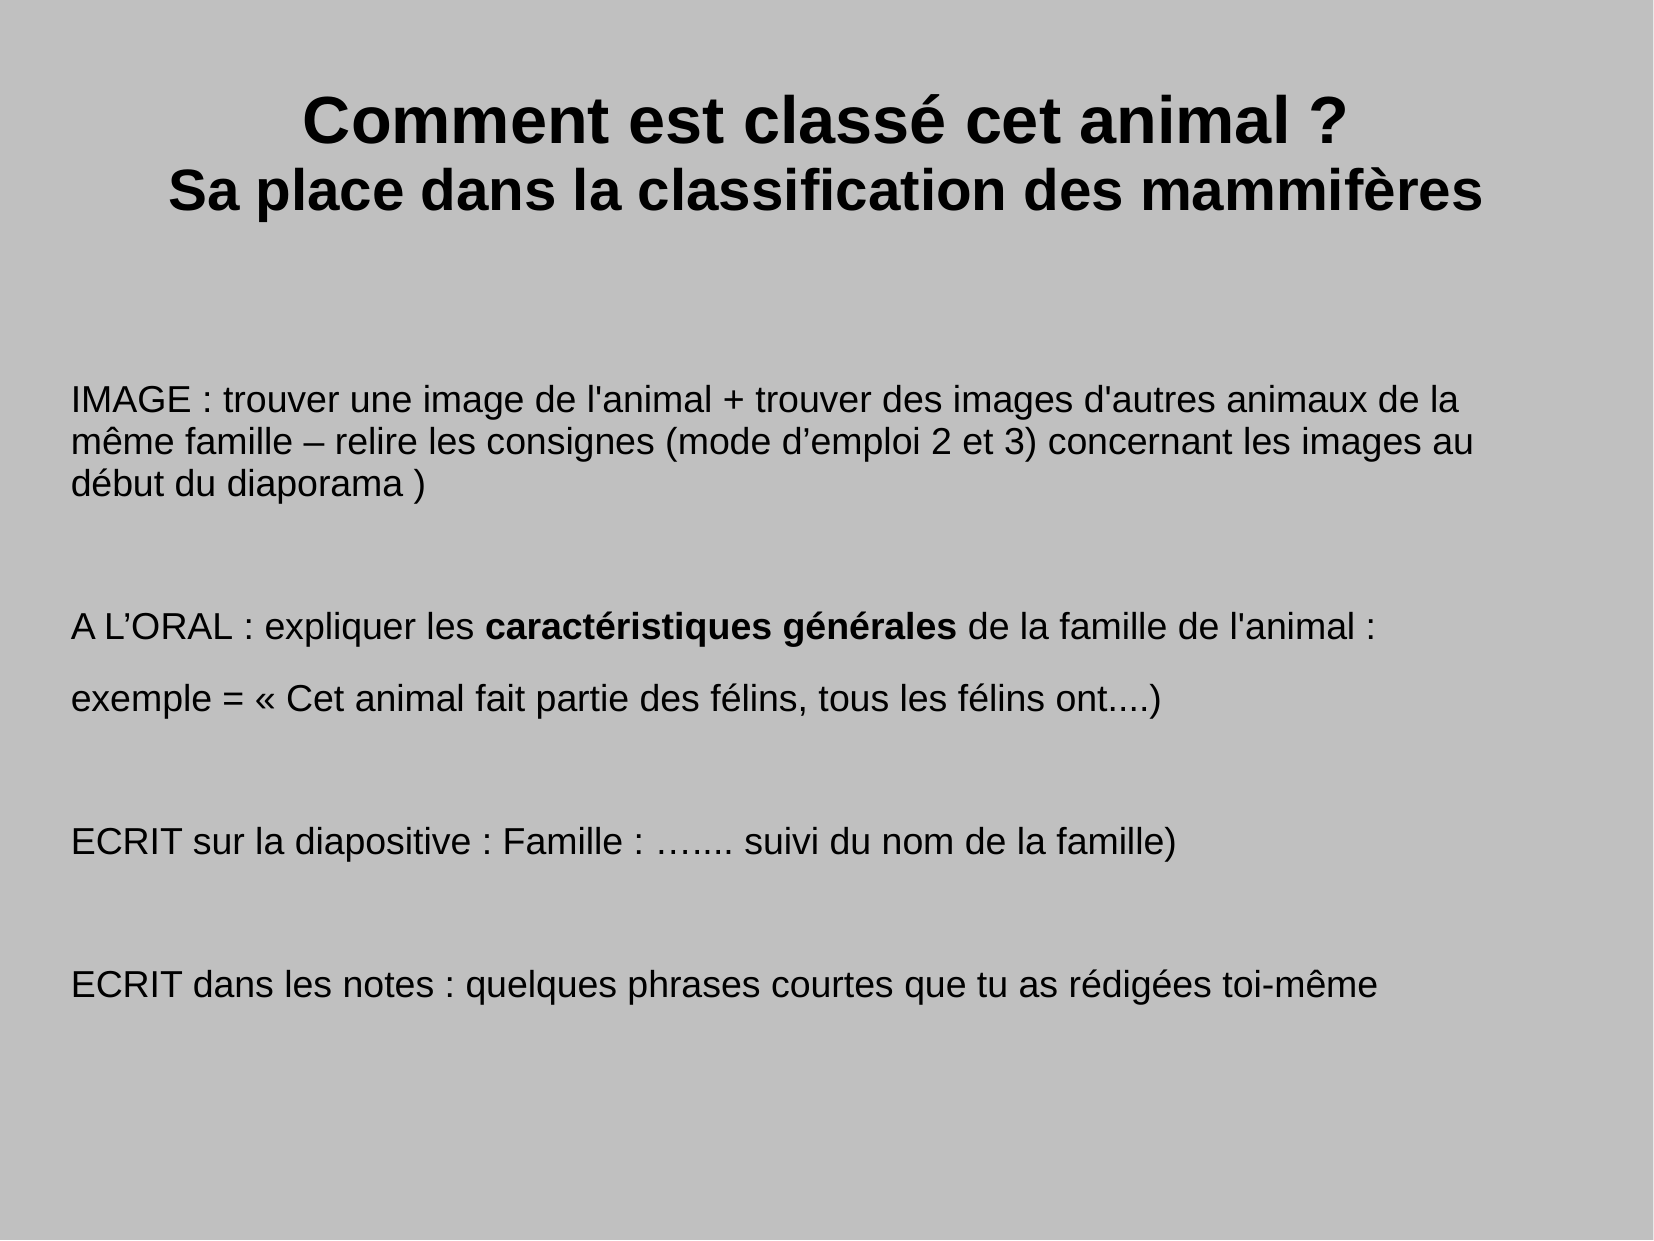

# Comment est classé cet animal ? Sa place dans la classification des mammifères
IMAGE : trouver une image de l'animal + trouver des images d'autres animaux de la même famille – relire les consignes (mode d’emploi 2 et 3) concernant les images au début du diaporama )
A L’ORAL : expliquer les caractéristiques générales de la famille de l'animal :
exemple = « Cet animal fait partie des félins, tous les félins ont....)
ECRIT sur la diapositive : Famille : ….... suivi du nom de la famille)
ECRIT dans les notes : quelques phrases courtes que tu as rédigées toi-même